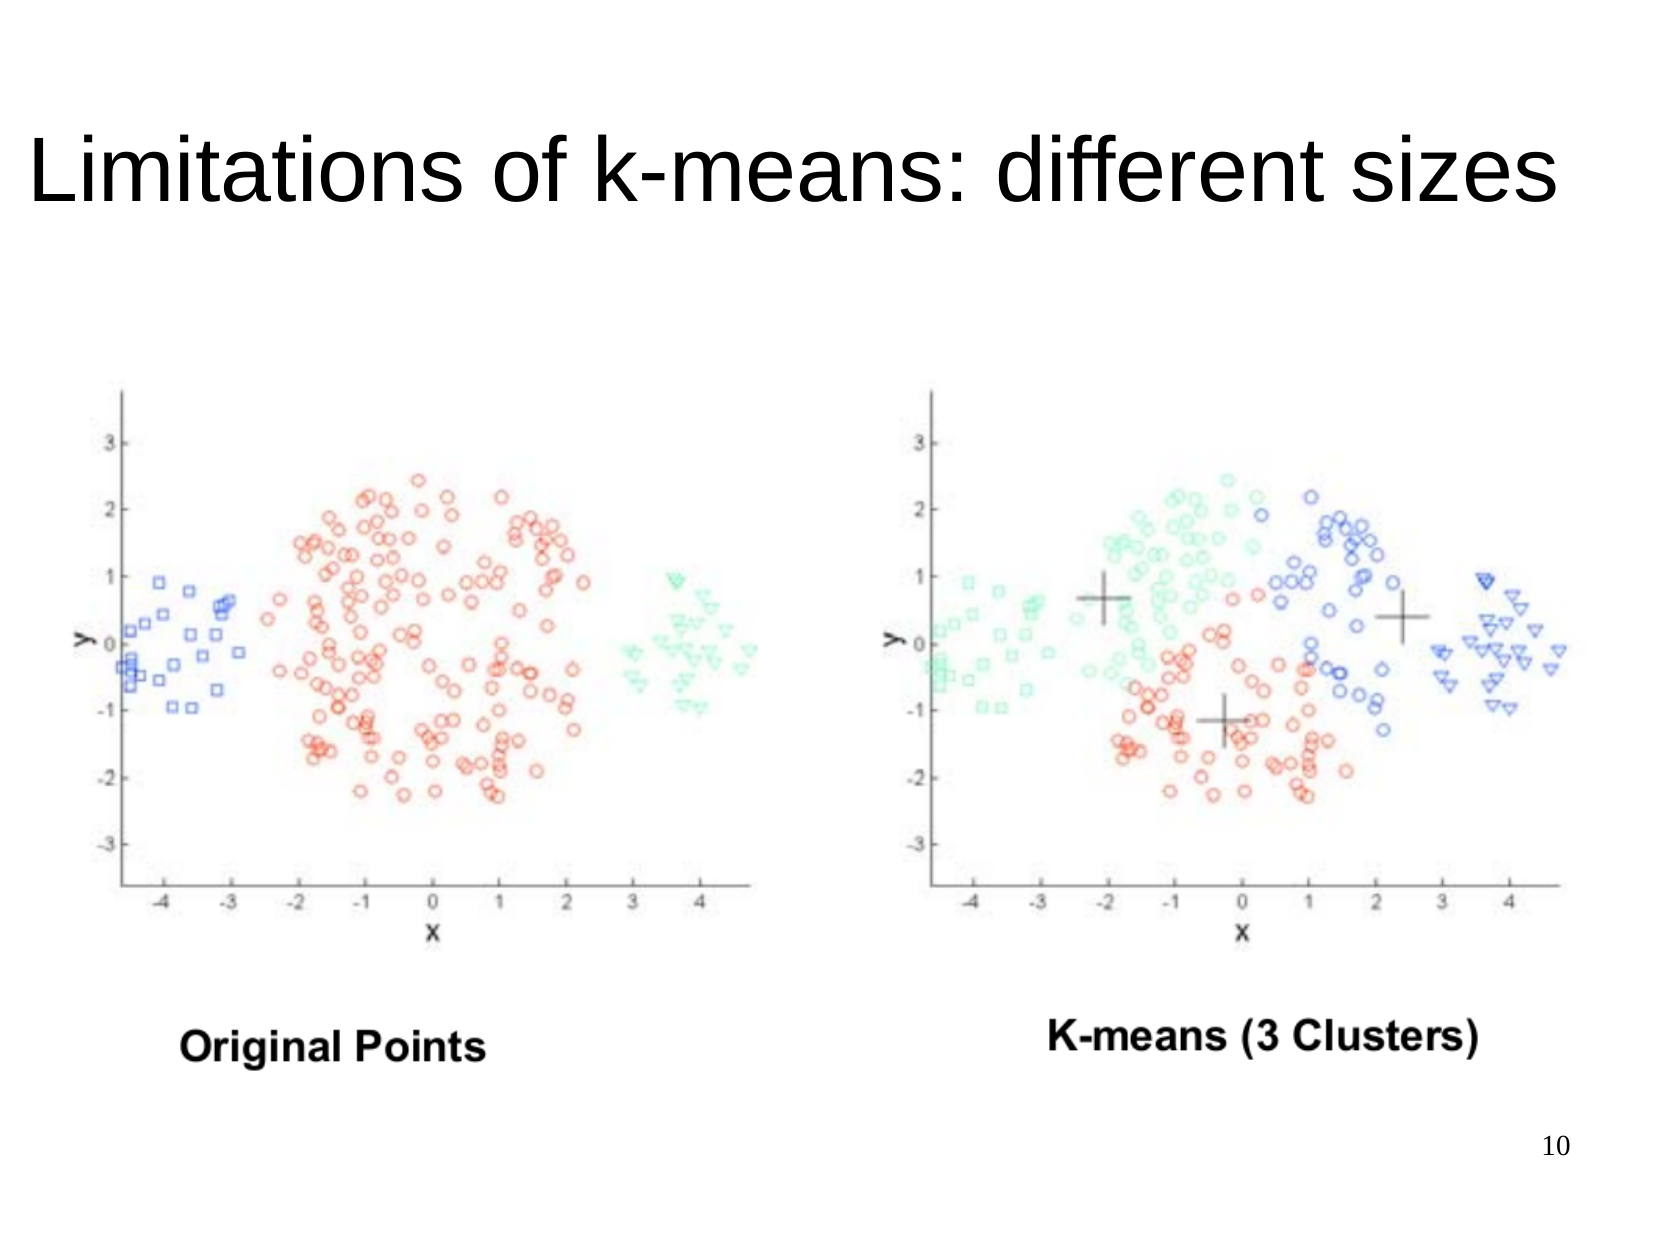

# Limitations of k-means: different sizes
Boston University Slideshow Title Goes Here
10